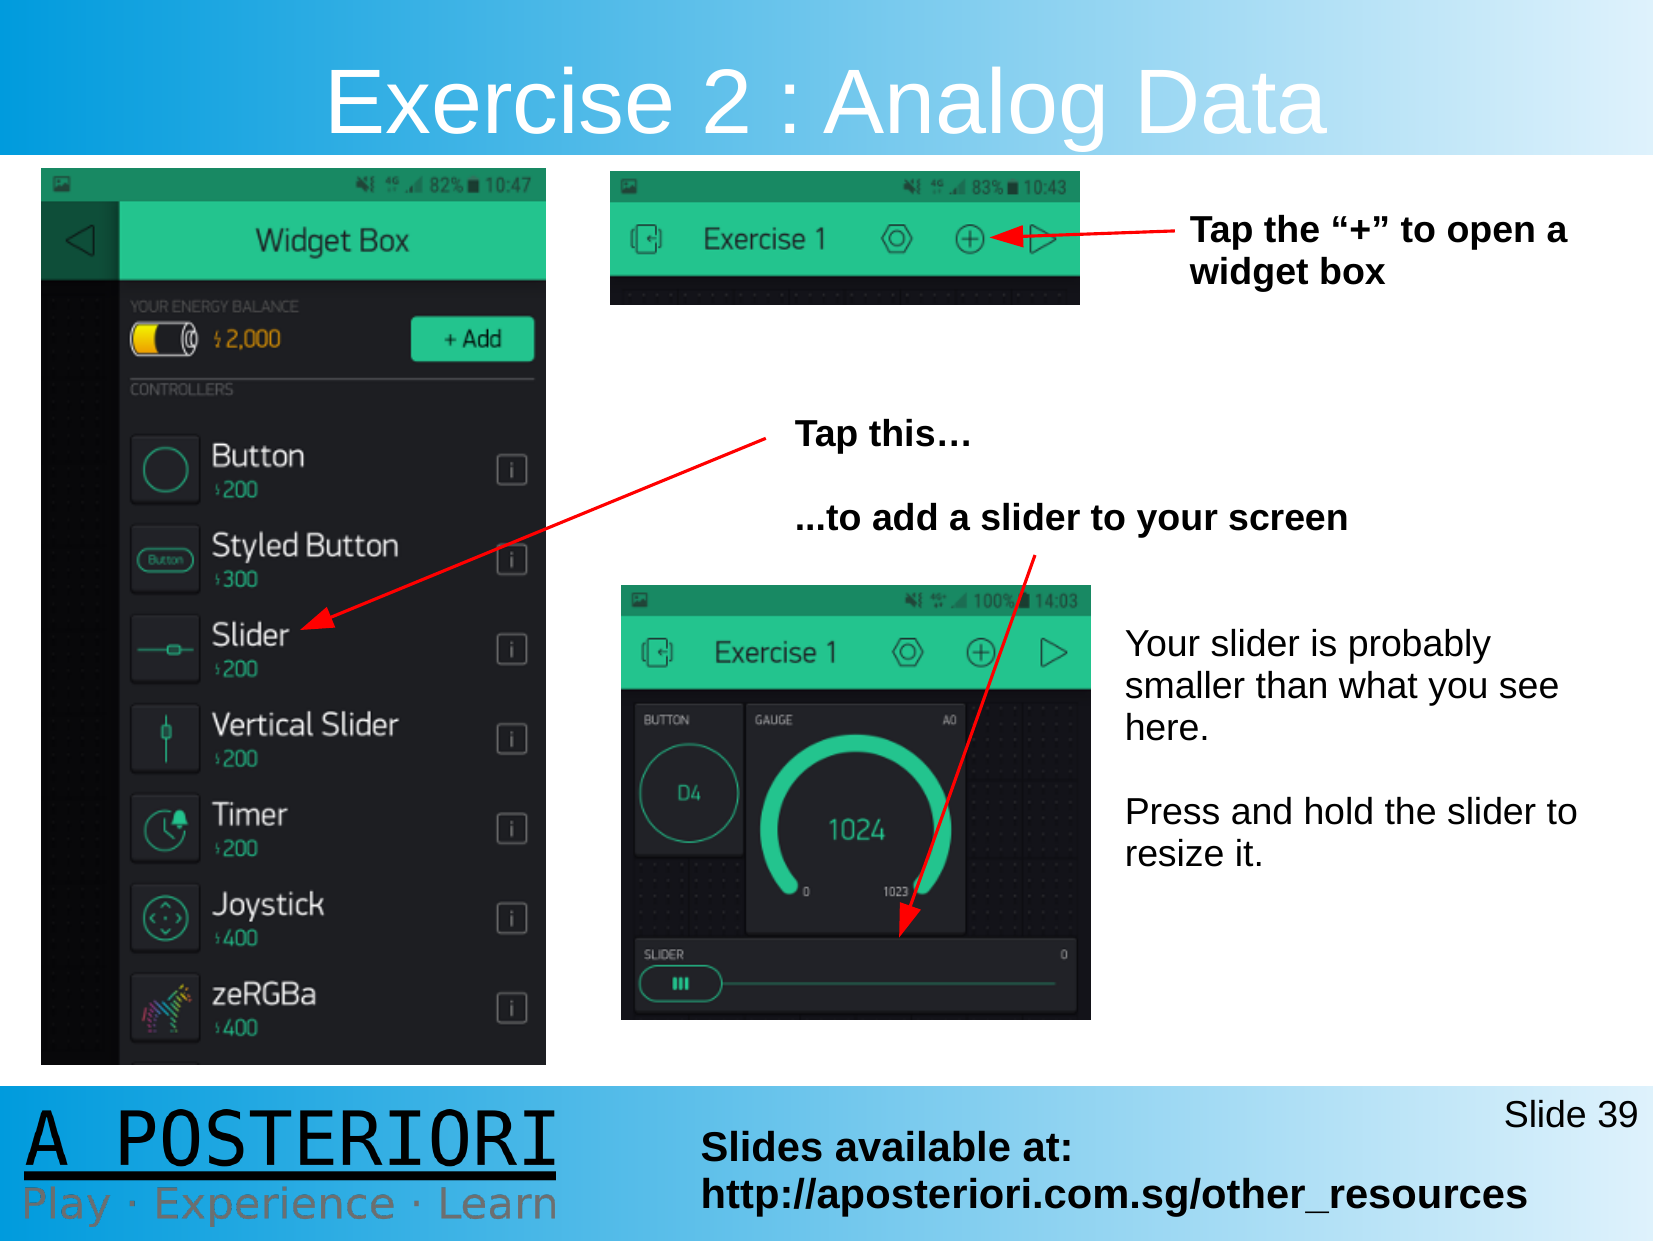

# Exercise 2 : Analog Data
Tap the “+” to open a widget box
Tap this…
...to add a slider to your screen
Your slider is probably smaller than what you see here.
Press and hold the slider to resize it.